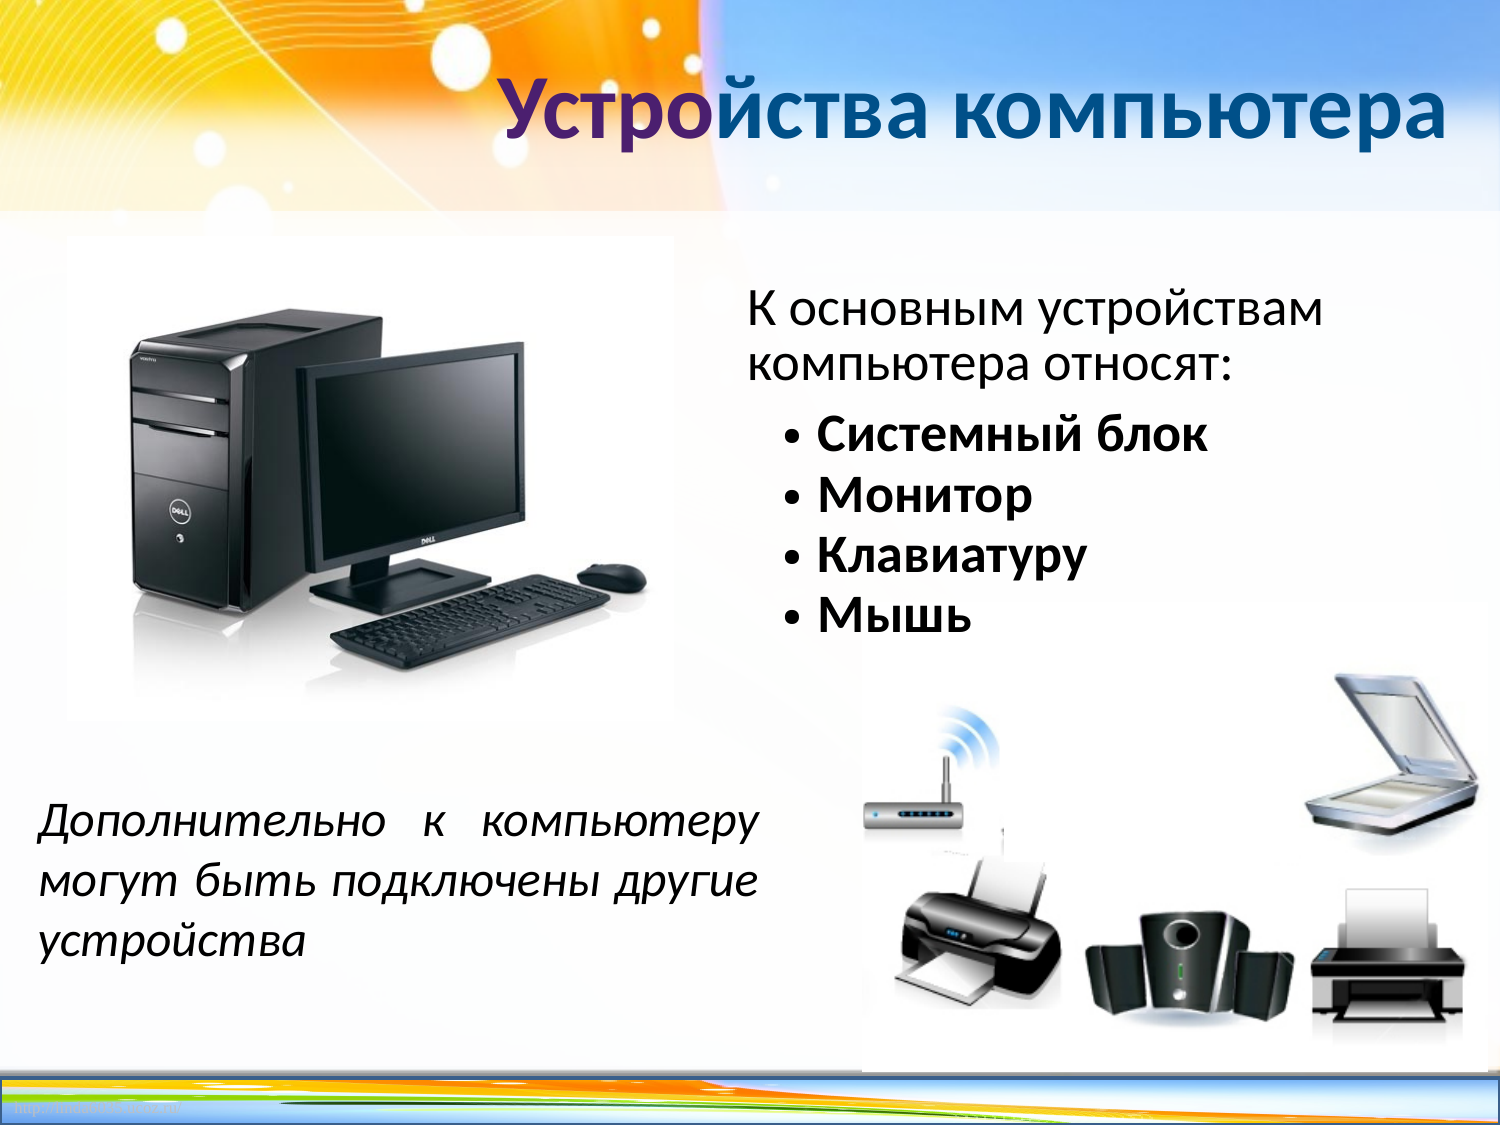

# Устройства компьютера
К основным устройствам компьютера относят:
Системный блок
Монитор
Клавиатуру
Мышь
Дополнительно к компьютеру могут быть подключены другие устройства